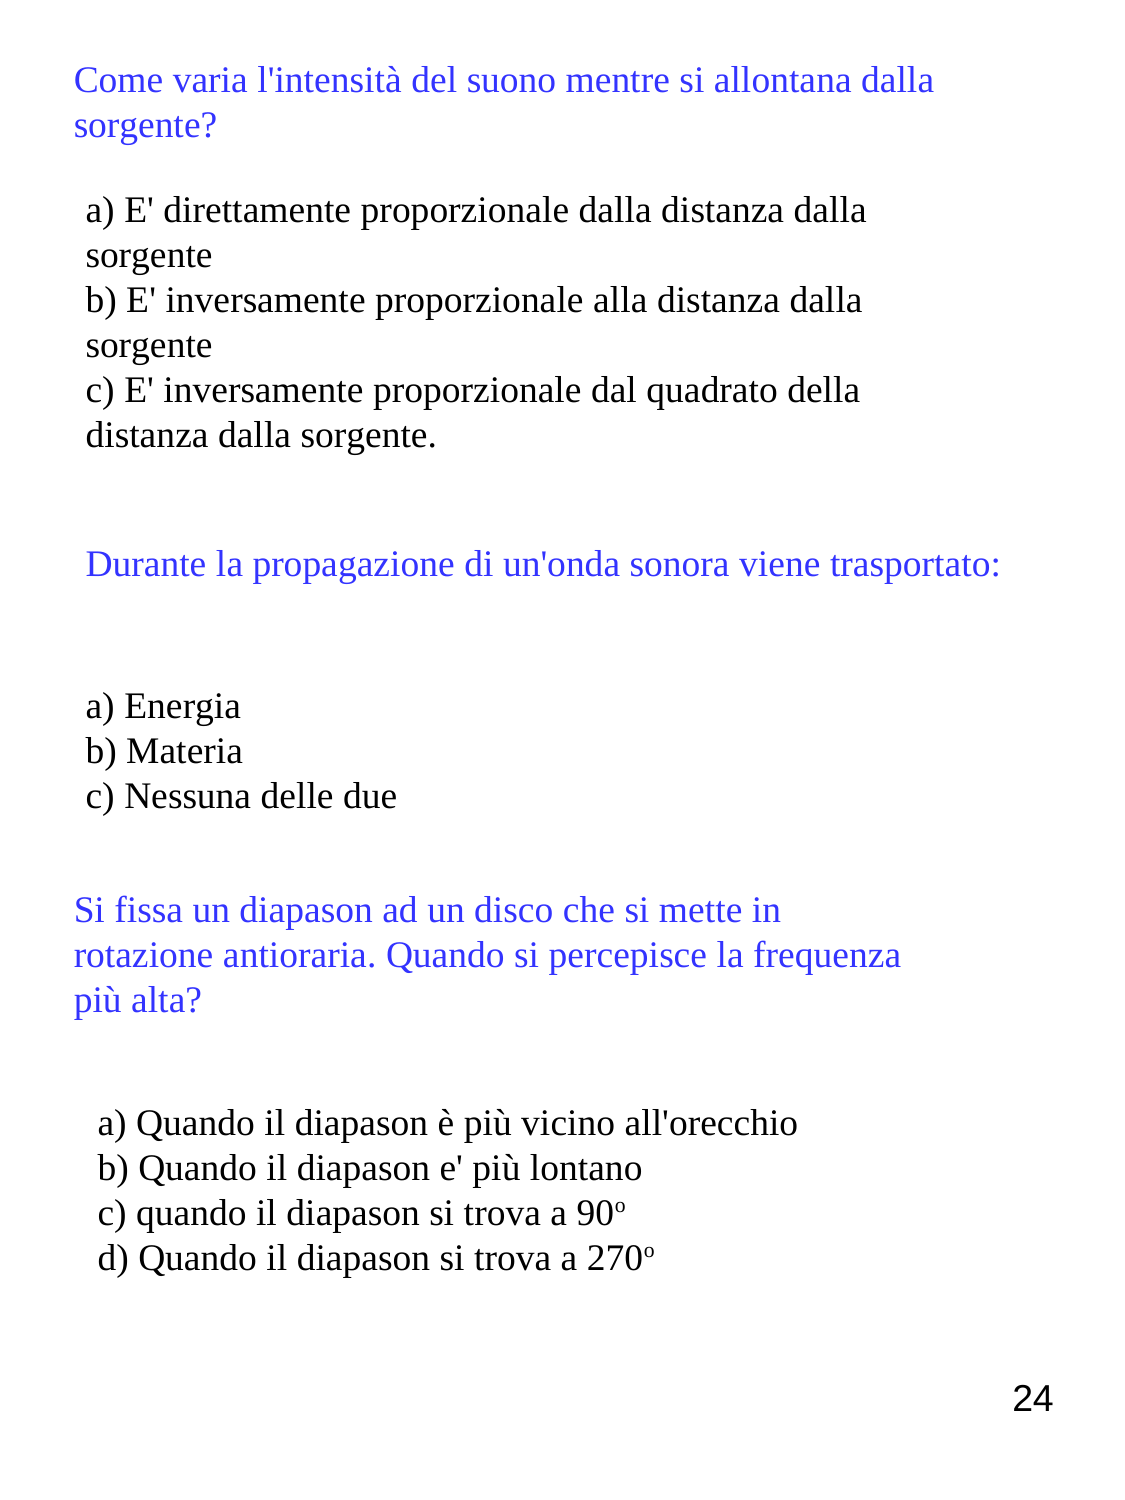

Come varia l'intensità del suono mentre si allontana dalla sorgente?
a) E' direttamente proporzionale dalla distanza dalla sorgente
b) E' inversamente proporzionale alla distanza dalla sorgente
c) E' inversamente proporzionale dal quadrato della distanza dalla sorgente.
Durante la propagazione di un'onda sonora viene trasportato:
a) Energia
b) Materia
c) Nessuna delle due
Si fissa un diapason ad un disco che si mette in rotazione antioraria. Quando si percepisce la frequenza più alta?
a) Quando il diapason è più vicino all'orecchio
b) Quando il diapason e' più lontano
c) quando il diapason si trova a 90o
d) Quando il diapason si trova a 270o
P17 Onde Generalita'
24